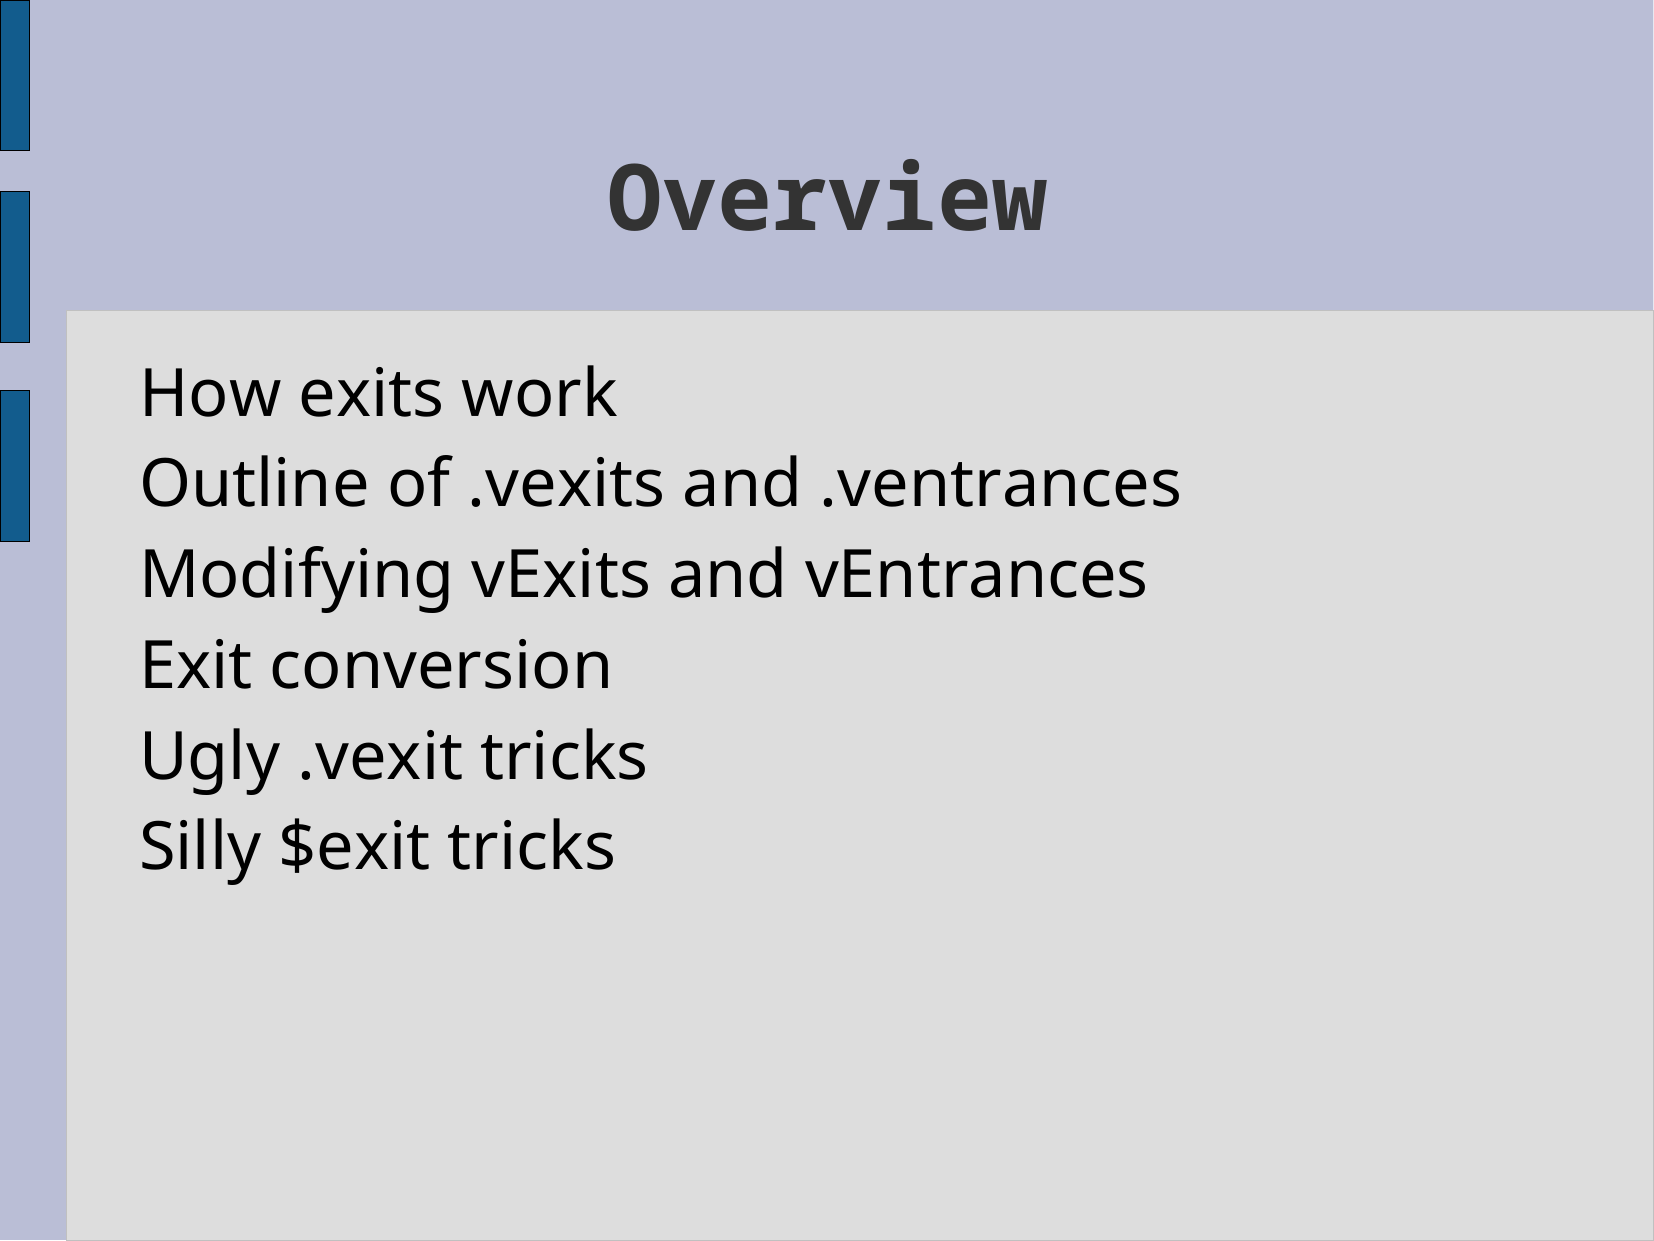

# Overview
How exits work
Outline of .vexits and .ventrances
Modifying vExits and vEntrances
Exit conversion
Ugly .vexit tricks
Silly $exit tricks